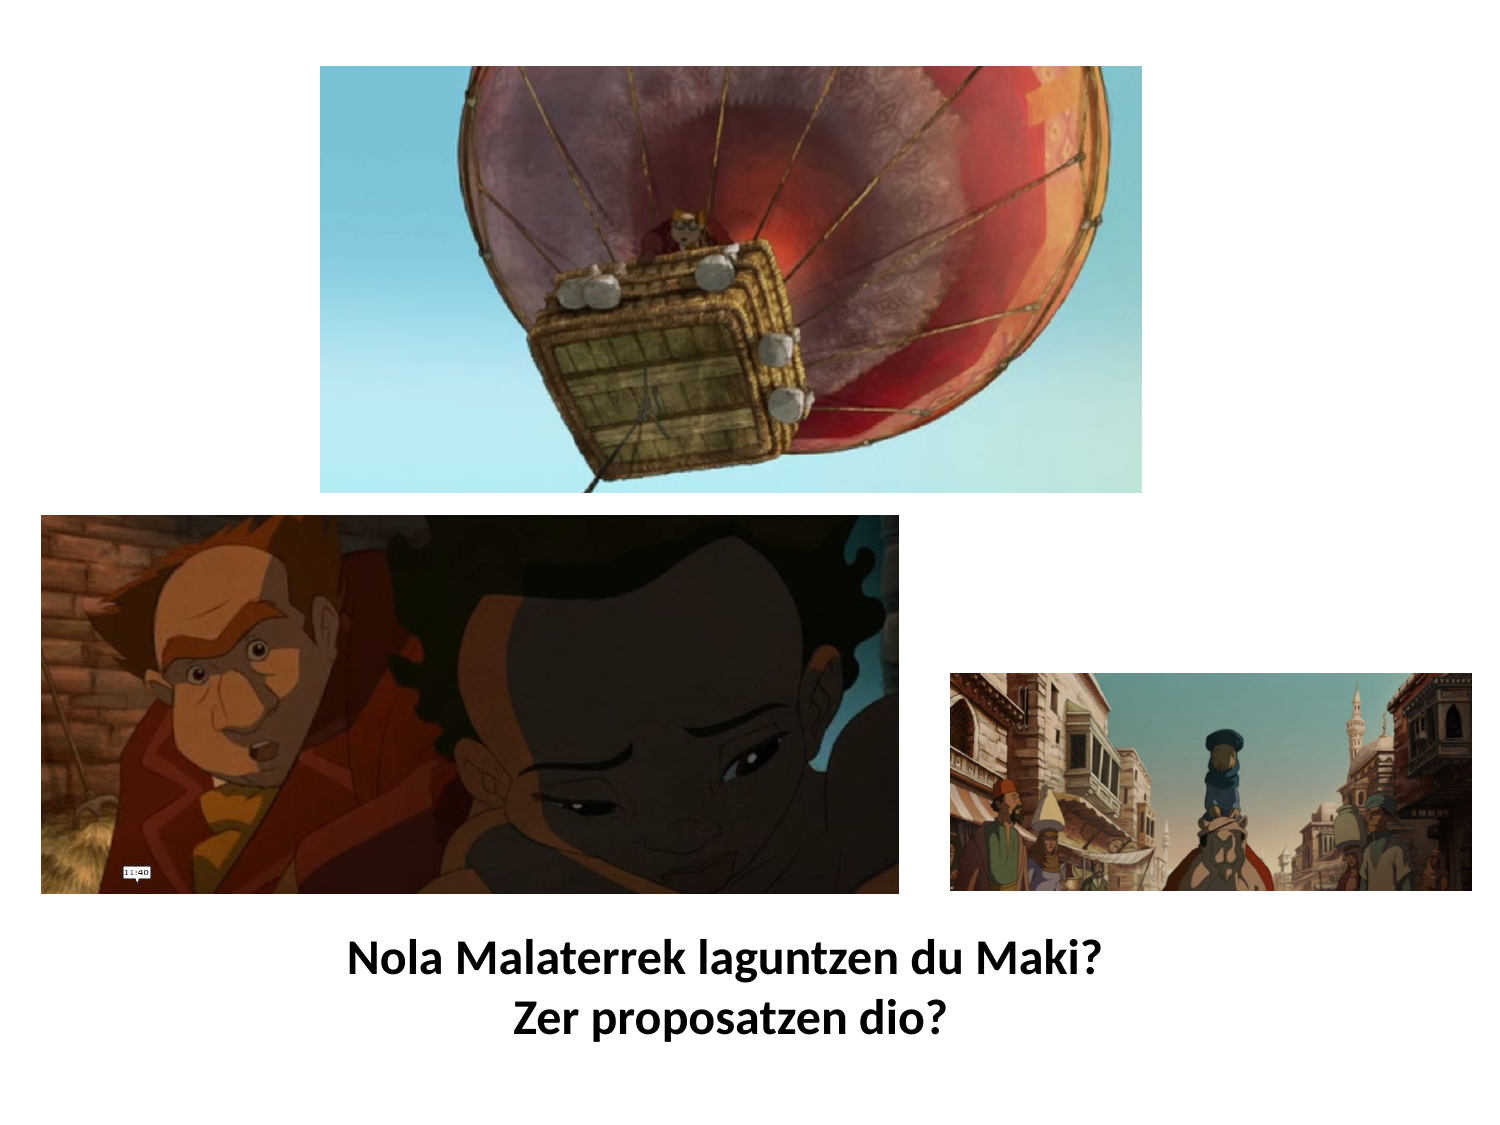

Nola Malaterrek laguntzen du Maki?
Zer proposatzen dio?